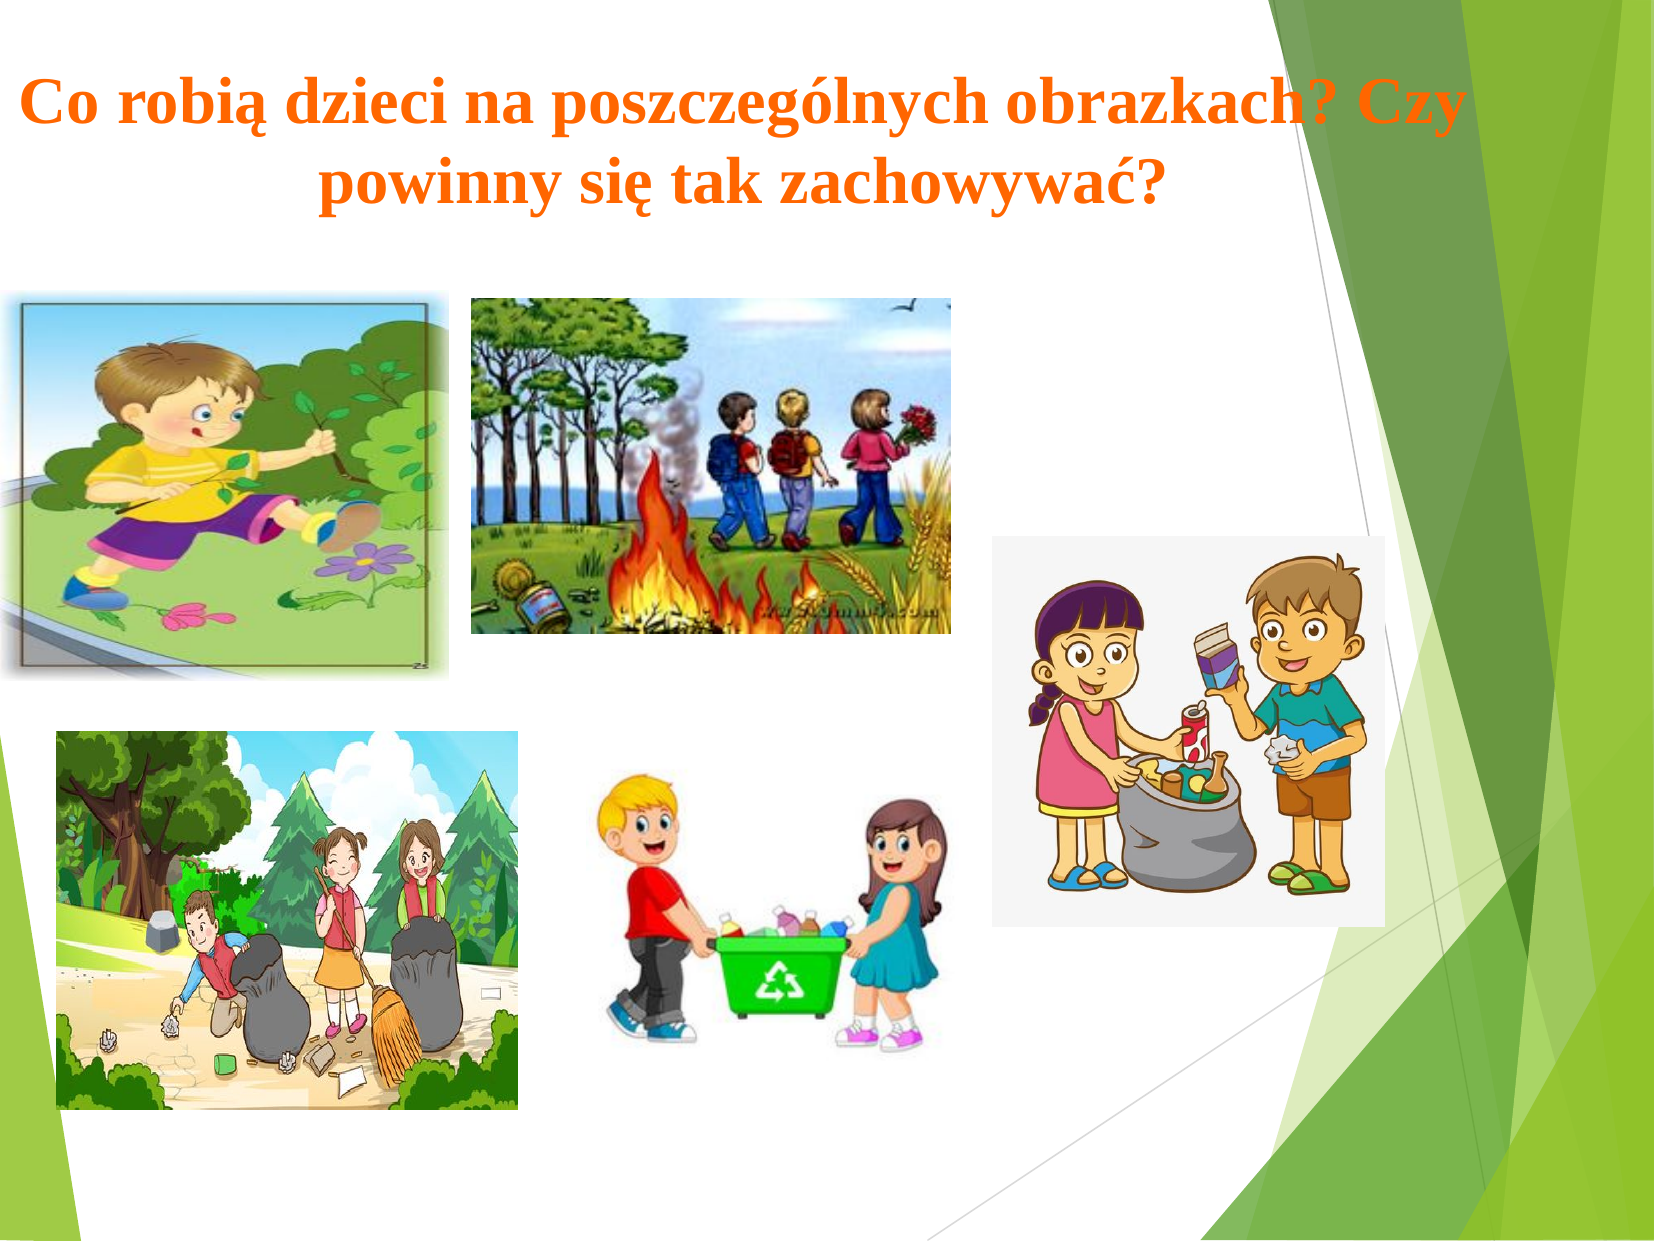

# Co robią dzieci na poszczególnych obrazkach? Czy powinny się tak zachowywać?